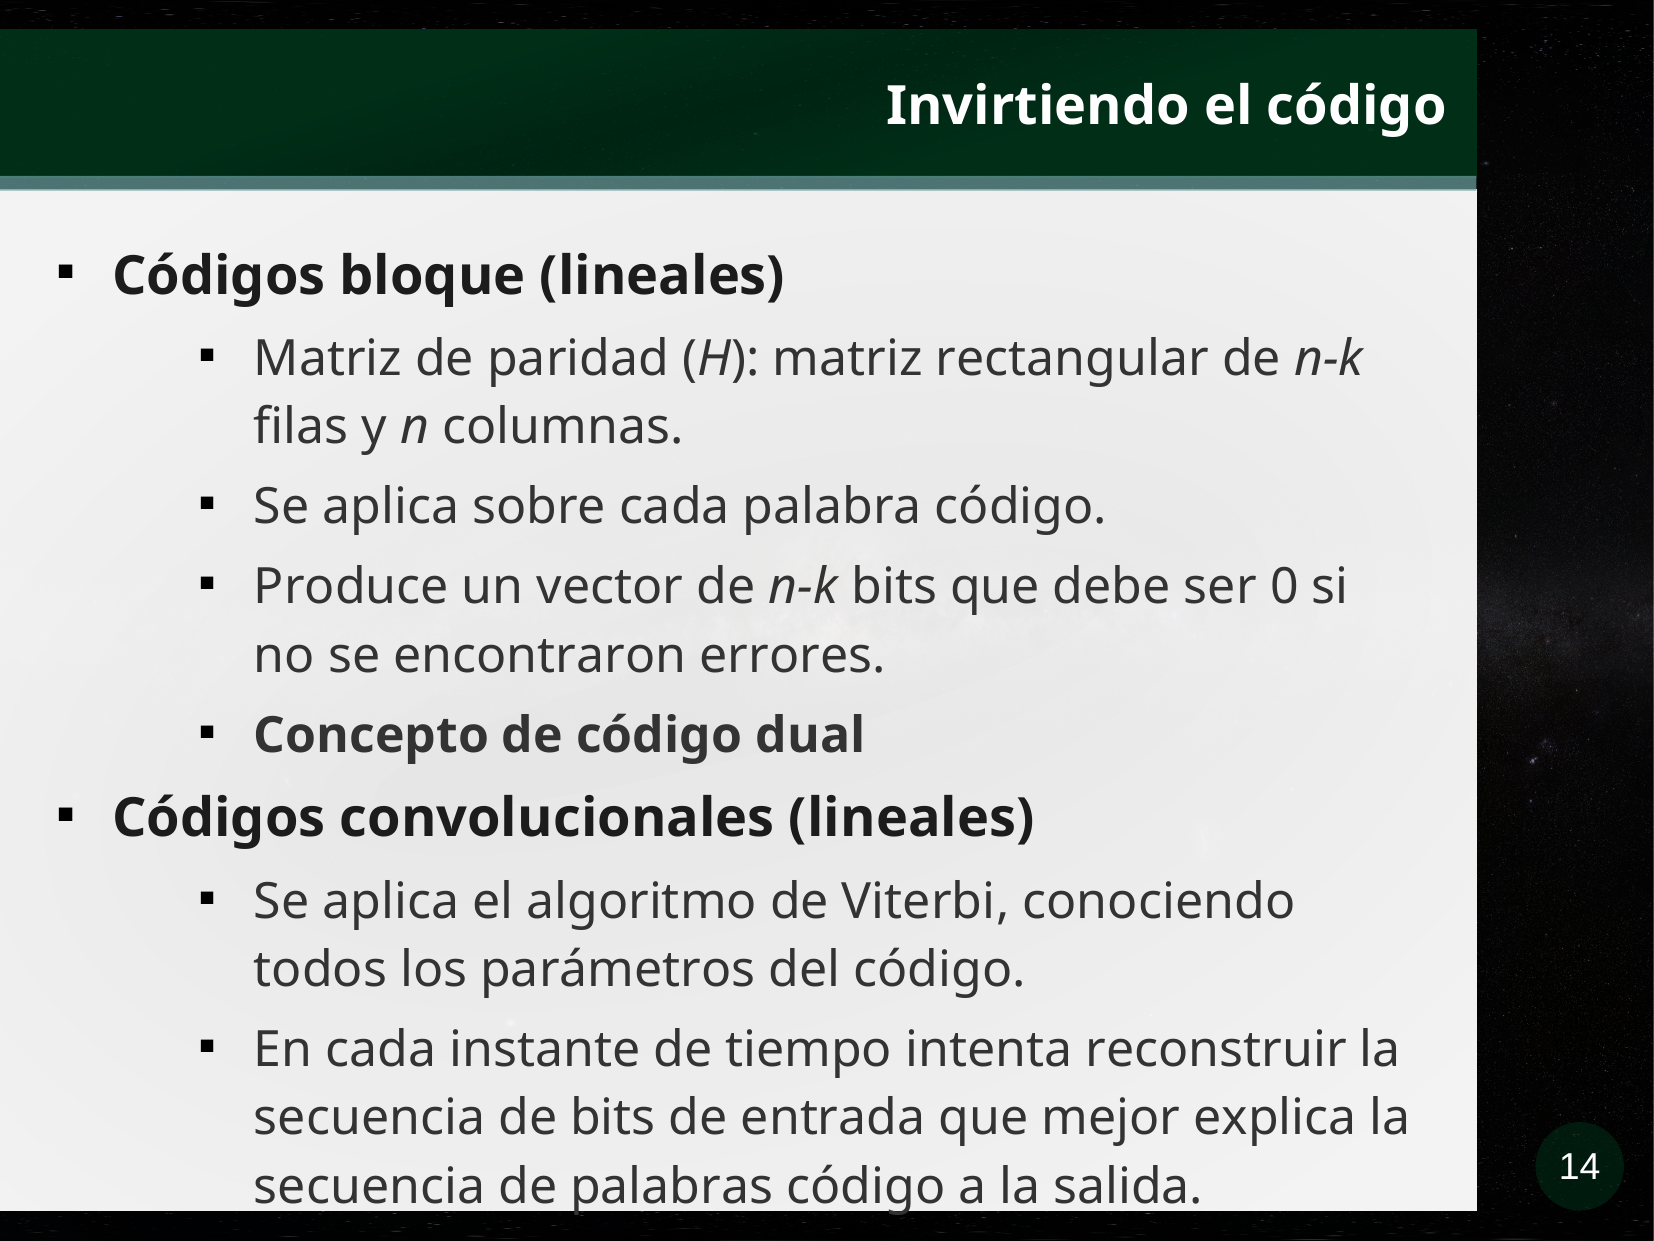

# Invirtiendo el código
Códigos bloque (lineales)
Matriz de paridad (H): matriz rectangular de n-k filas y n columnas.
Se aplica sobre cada palabra código.
Produce un vector de n-k bits que debe ser 0 si no se encontraron errores.
Concepto de código dual
Códigos convolucionales (lineales)
Se aplica el algoritmo de Viterbi, conociendo todos los parámetros del código.
En cada instante de tiempo intenta reconstruir la secuencia de bits de entrada que mejor explica la secuencia de palabras código a la salida.